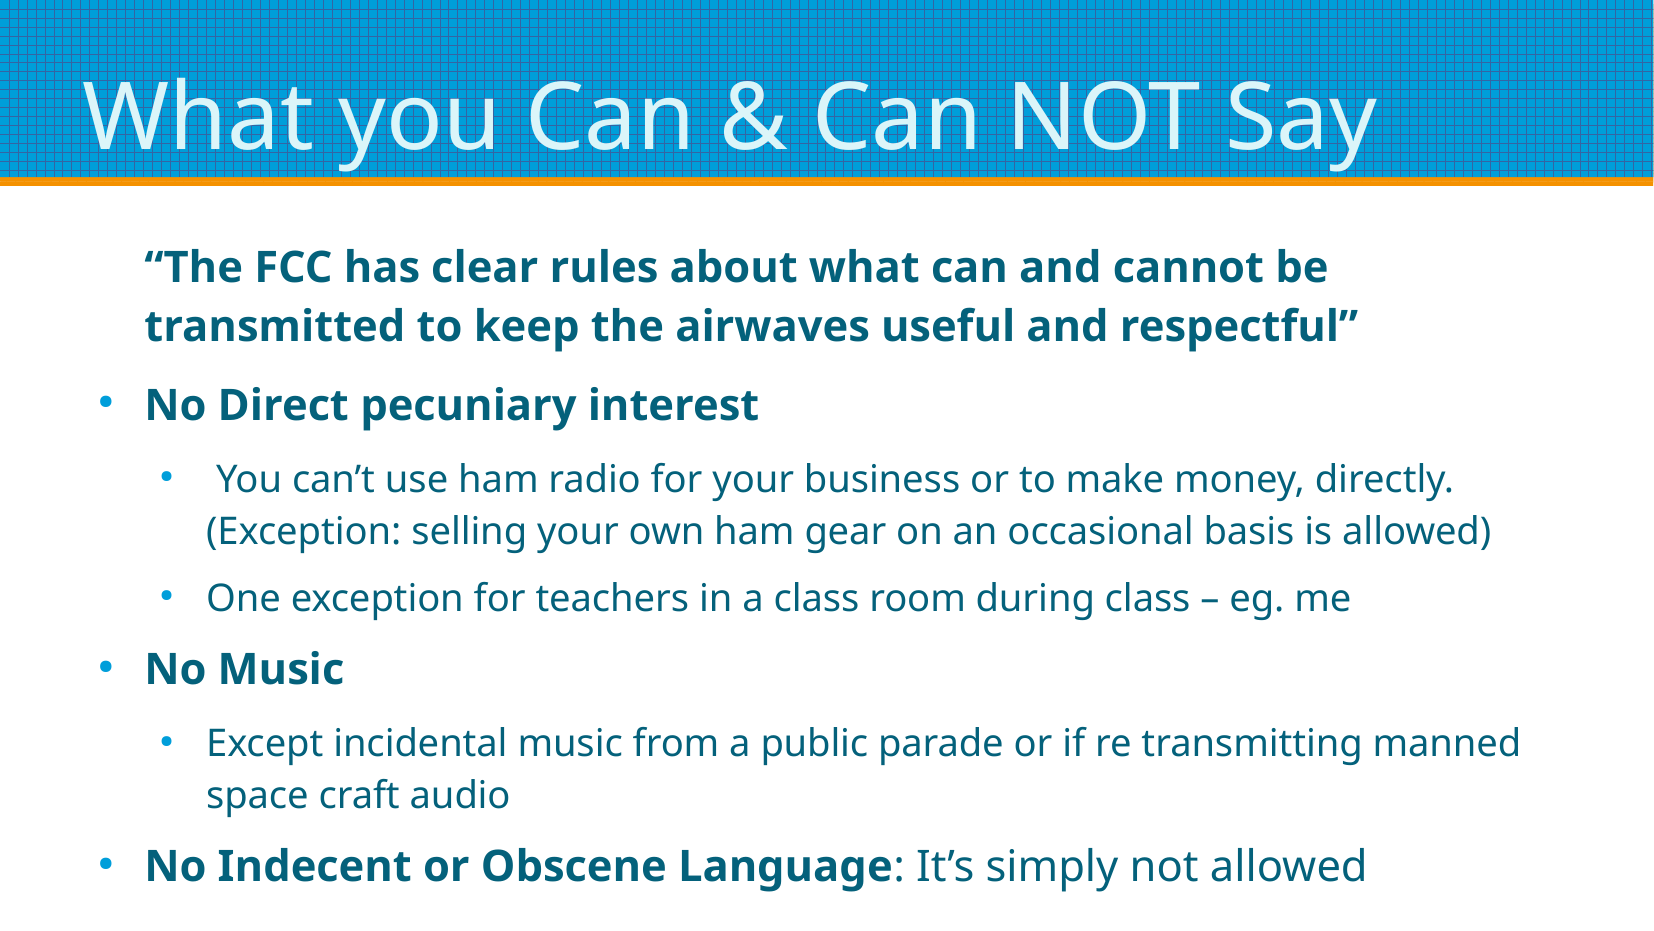

# What you Can & Can NOT Say
“The FCC has clear rules about what can and cannot be transmitted to keep the airwaves useful and respectful”
No Direct pecuniary interest
 You can’t use ham radio for your business or to make money, directly. (Exception: selling your own ham gear on an occasional basis is allowed)
One exception for teachers in a class room during class – eg. me
No Music
Except incidental music from a public parade or if re transmitting manned space craft audio
No Indecent or Obscene Language: It’s simply not allowed